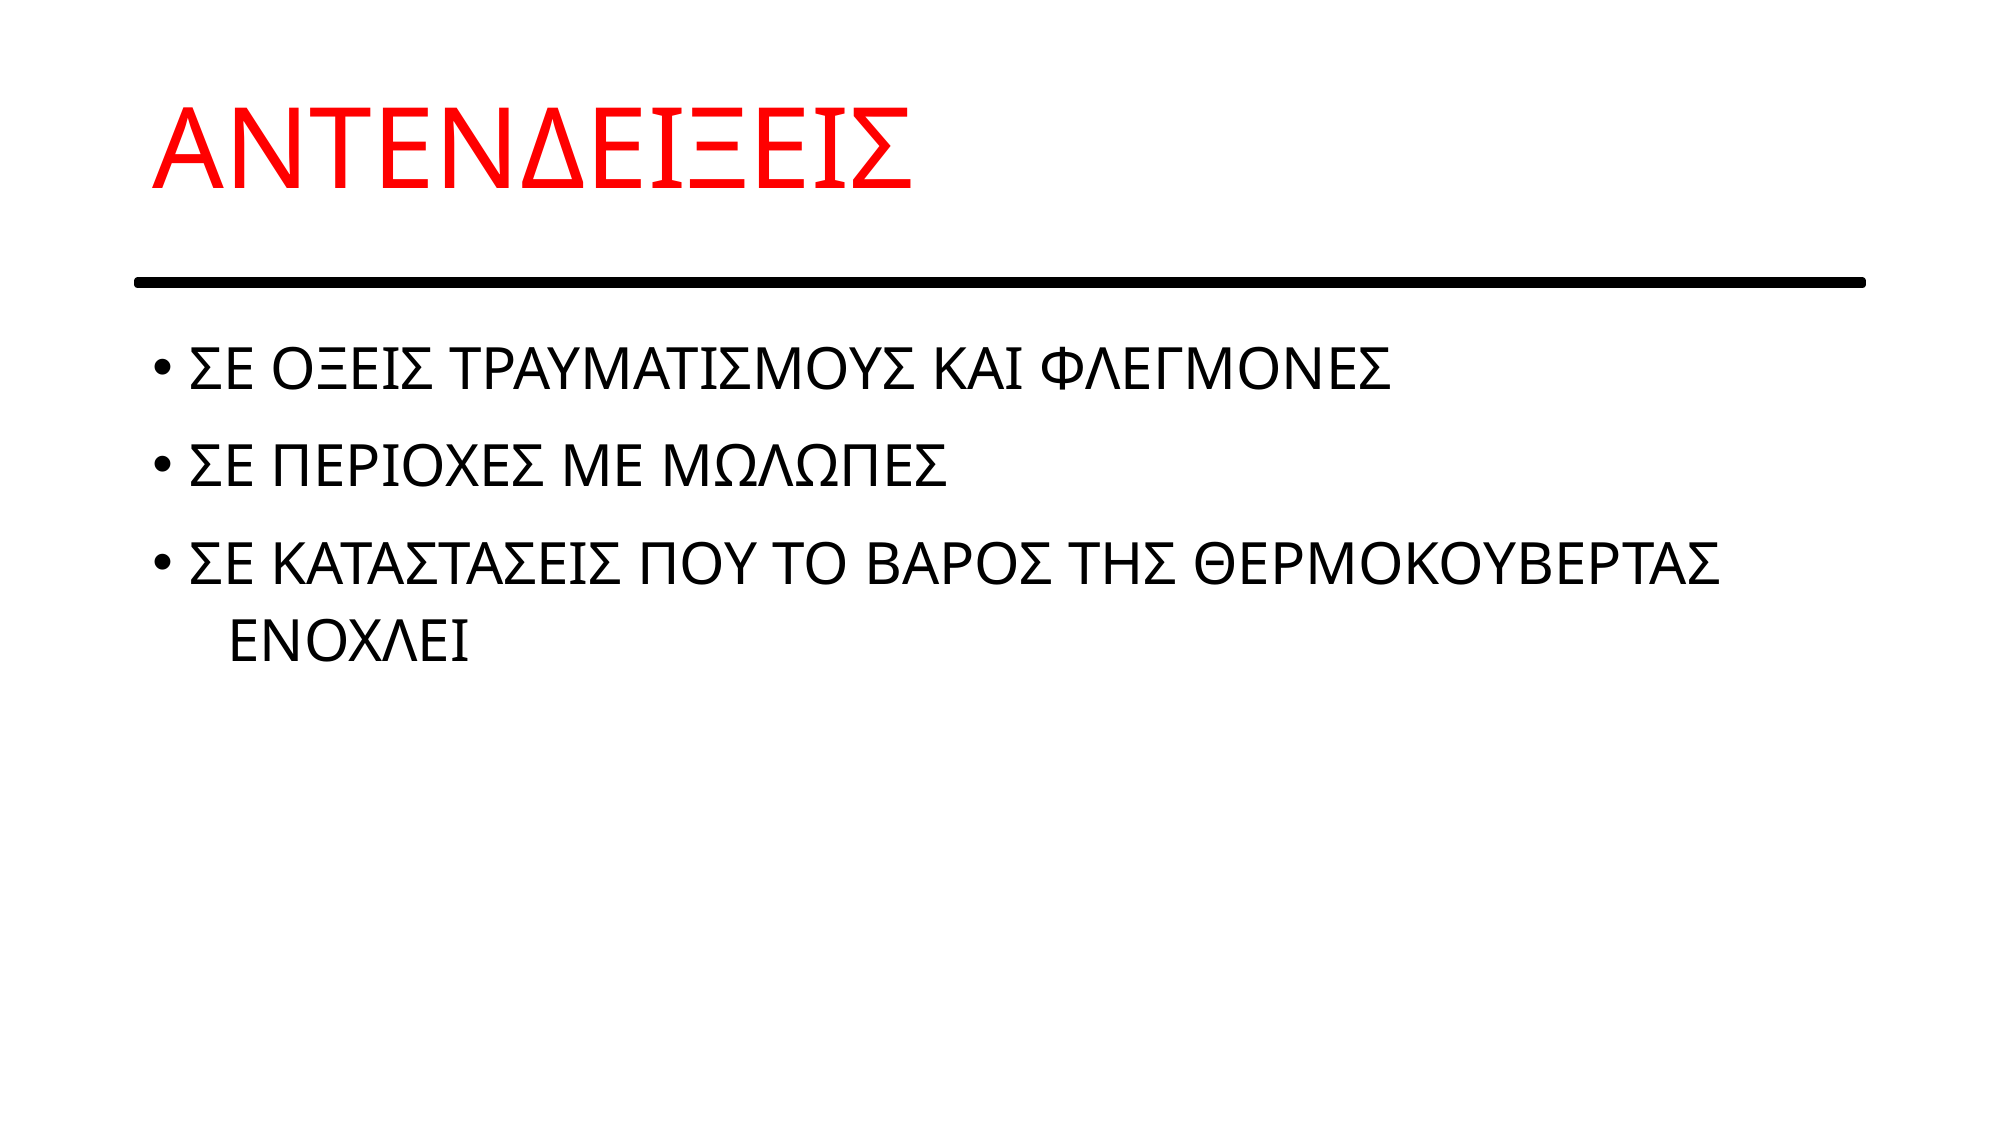

# ΑΝΤΕΝΔΕΙΞΕΙΣ
ΣΕ ΟΞΕΙΣ ΤΡΑΥΜΑΤΙΣΜΟΥΣ ΚΑΙ ΦΛΕΓΜΟΝΕΣ
ΣΕ ΠΕΡΙΟΧΕΣ ΜΕ ΜΩΛΩΠΕΣ
ΣΕ ΚΑΤΑΣΤΑΣΕΙΣ ΠΟΥ ΤΟ ΒΑΡΟΣ ΤΗΣ ΘΕΡΜΟΚΟΥΒΕΡΤΑΣ ΕΝΟΧΛΕΙ